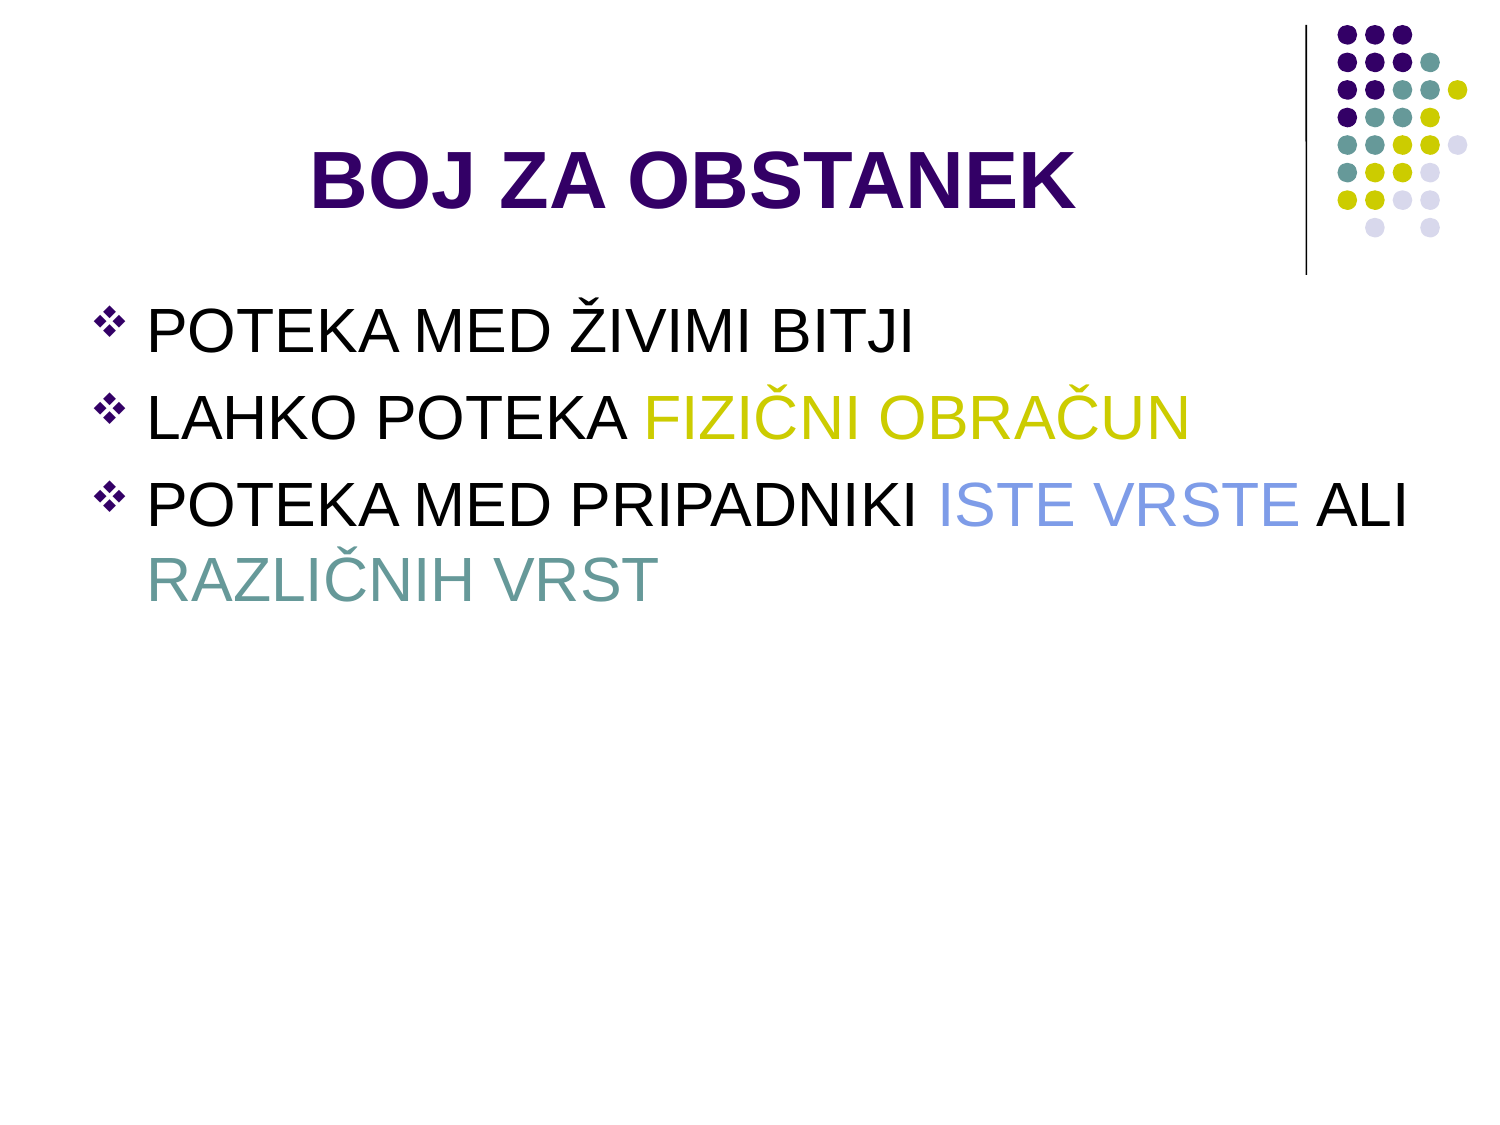

# BOJ ZA OBSTANEK
POTEKA MED ŽIVIMI BITJI
LAHKO POTEKA FIZIČNI OBRAČUN
POTEKA MED PRIPADNIKI ISTE VRSTE ALI RAZLIČNIH VRST